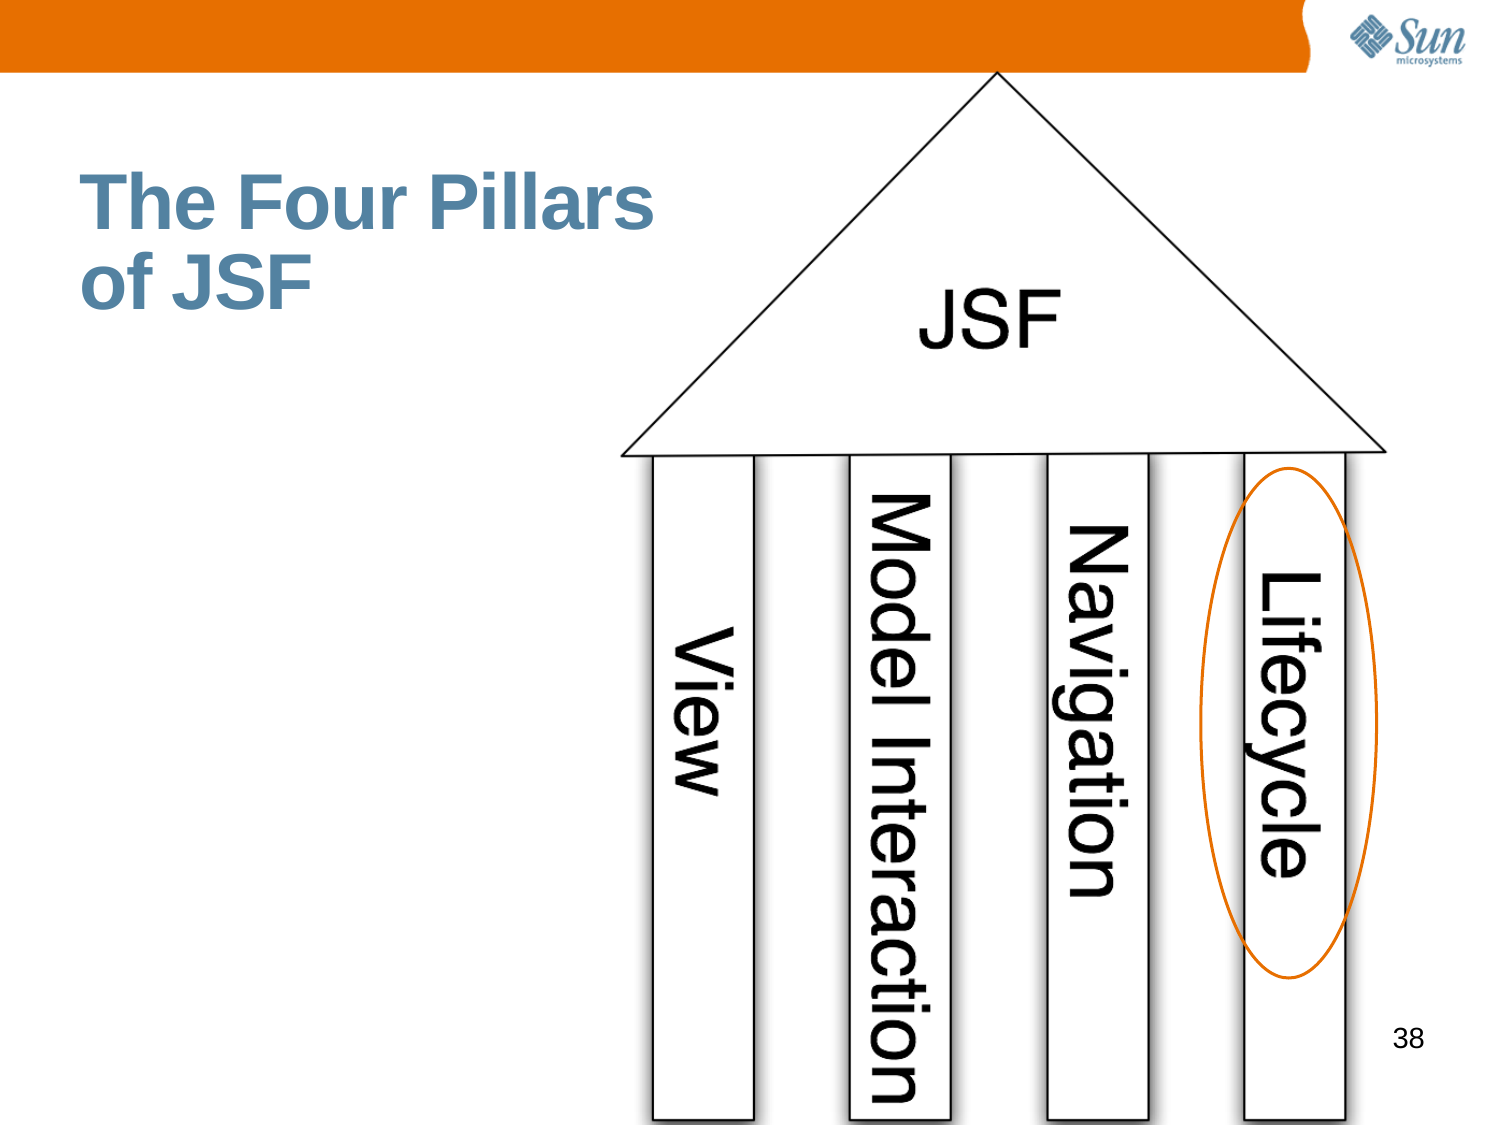

# The Four Pillars of JSF
38